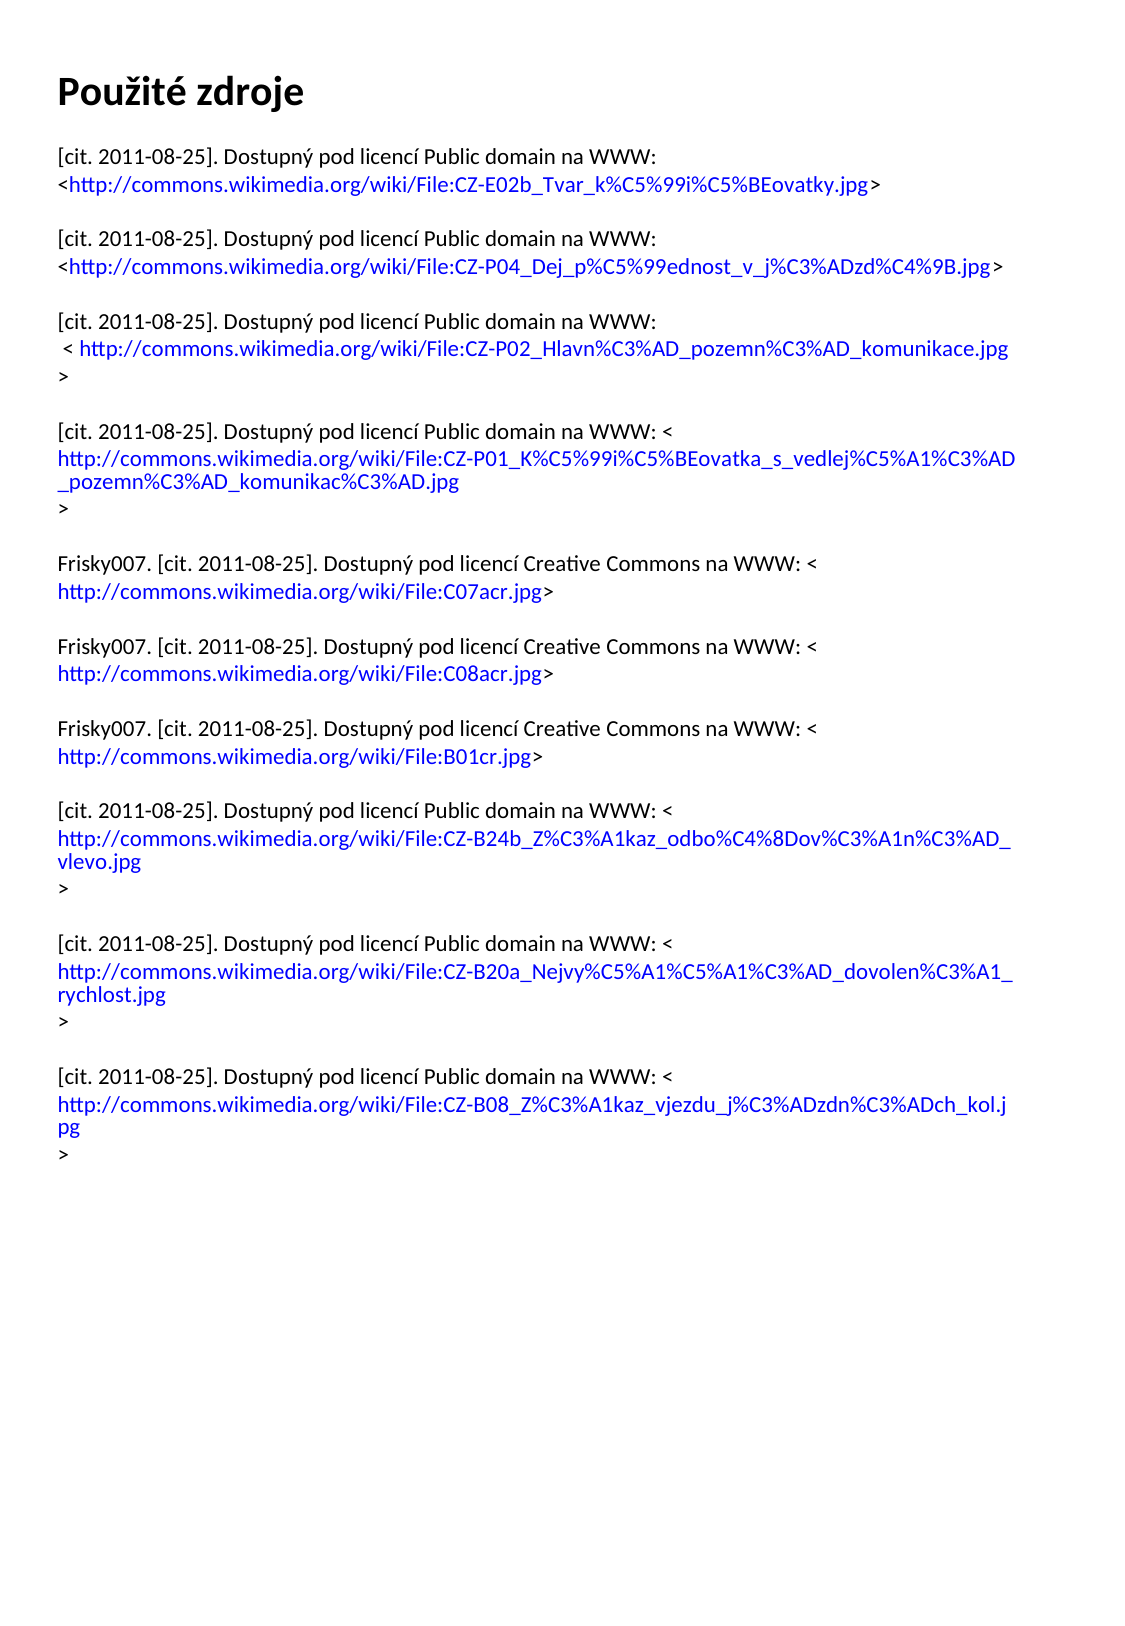

Použité zdroje
[cit. 2011-08-25]. Dostupný pod licencí Public domain na WWW:
<http://commons.wikimedia.org/wiki/File:CZ-E02b_Tvar_k%C5%99i%C5%BEovatky.jpg>
[cit. 2011-08-25]. Dostupný pod licencí Public domain na WWW:
<http://commons.wikimedia.org/wiki/File:CZ-P04_Dej_p%C5%99ednost_v_j%C3%ADzd%C4%9B.jpg>
[cit. 2011-08-25]. Dostupný pod licencí Public domain na WWW:
 < http://commons.wikimedia.org/wiki/File:CZ-P02_Hlavn%C3%AD_pozemn%C3%AD_komunikace.jpg>
[cit. 2011-08-25]. Dostupný pod licencí Public domain na WWW: <http://commons.wikimedia.org/wiki/File:CZ-P01_K%C5%99i%C5%BEovatka_s_vedlej%C5%A1%C3%AD_pozemn%C3%AD_komunikac%C3%AD.jpg>
Frisky007. [cit. 2011-08-25]. Dostupný pod licencí Creative Commons na WWW: <http://commons.wikimedia.org/wiki/File:C07acr.jpg>
Frisky007. [cit. 2011-08-25]. Dostupný pod licencí Creative Commons na WWW: <http://commons.wikimedia.org/wiki/File:C08acr.jpg>
Frisky007. [cit. 2011-08-25]. Dostupný pod licencí Creative Commons na WWW: <http://commons.wikimedia.org/wiki/File:B01cr.jpg>
[cit. 2011-08-25]. Dostupný pod licencí Public domain na WWW: <http://commons.wikimedia.org/wiki/File:CZ-B24b_Z%C3%A1kaz_odbo%C4%8Dov%C3%A1n%C3%AD_vlevo.jpg>
[cit. 2011-08-25]. Dostupný pod licencí Public domain na WWW: <http://commons.wikimedia.org/wiki/File:CZ-B20a_Nejvy%C5%A1%C5%A1%C3%AD_dovolen%C3%A1_rychlost.jpg>
[cit. 2011-08-25]. Dostupný pod licencí Public domain na WWW: <http://commons.wikimedia.org/wiki/File:CZ-B08_Z%C3%A1kaz_vjezdu_j%C3%ADzdn%C3%ADch_kol.jpg>